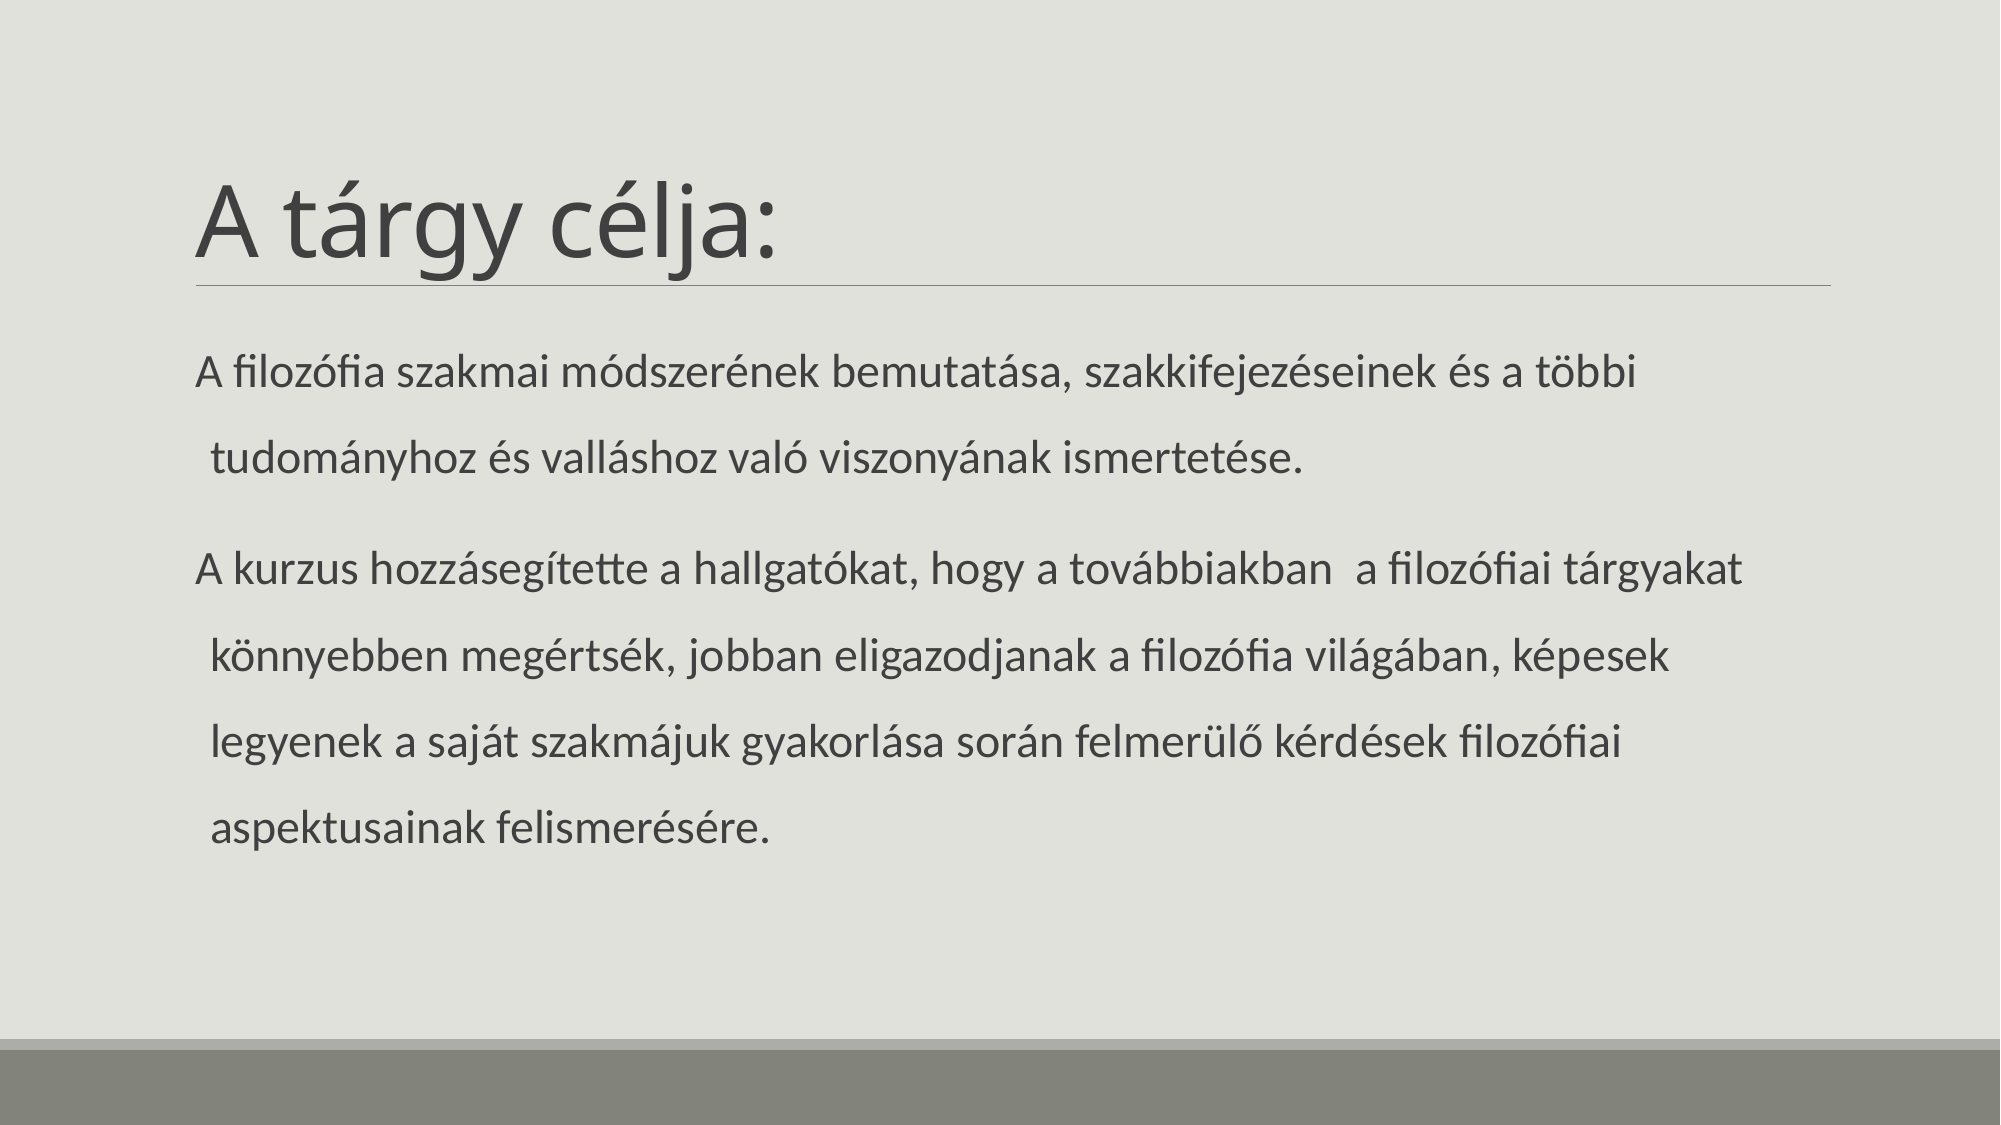

# A tárgy célja:
A filozófia szakmai módszerének bemutatása, szakkifejezéseinek és a többi tudományhoz és valláshoz való viszonyának ismertetése.
A kurzus hozzásegítette a hallgatókat, hogy a továbbiakban a filozófiai tárgyakat könnyebben megértsék, jobban eligazodjanak a filozófia világában, képesek legyenek a saját szakmájuk gyakorlása során felmerülő kérdések filozófiai aspektusainak felismerésére.